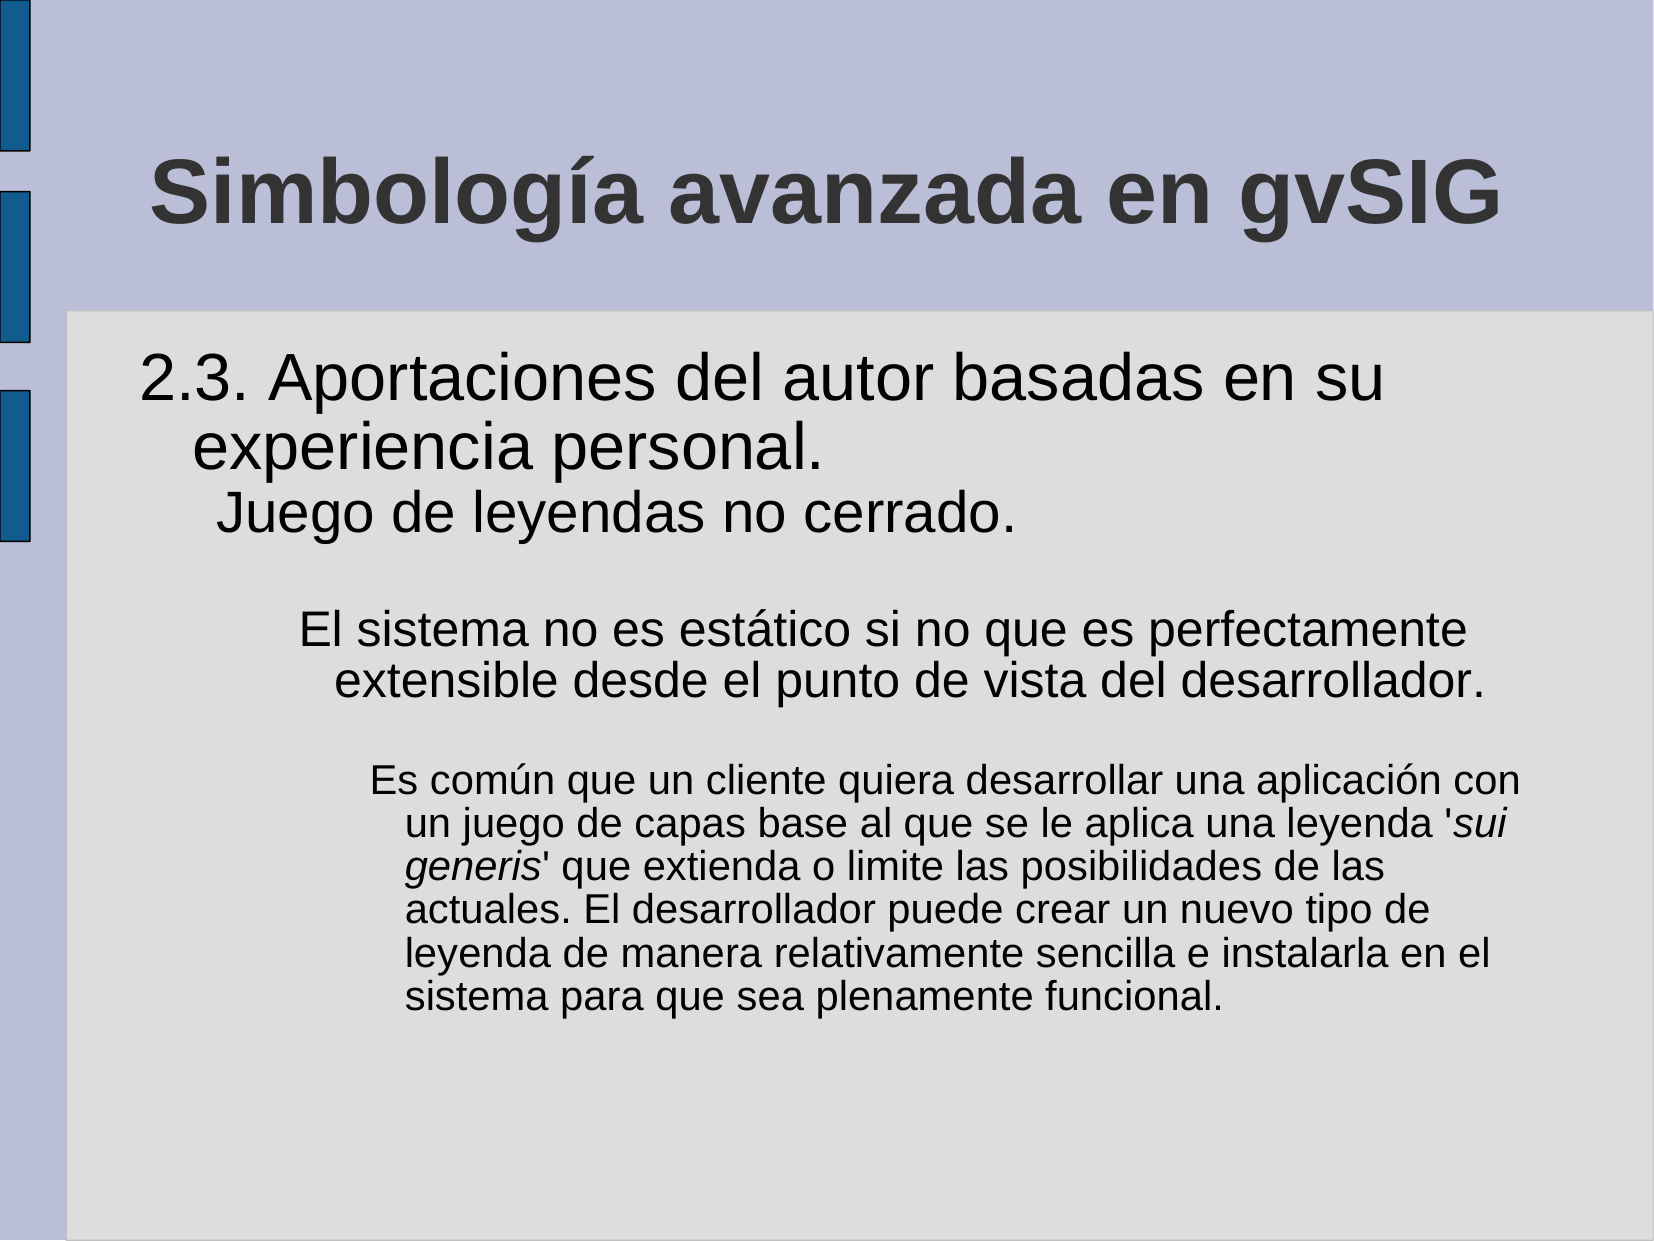

# Simbología avanzada en gvSIG
2.3. Aportaciones del autor basadas en su experiencia personal.
Juego de leyendas no cerrado.
El sistema no es estático si no que es perfectamente extensible desde el punto de vista del desarrollador.
Es común que un cliente quiera desarrollar una aplicación con un juego de capas base al que se le aplica una leyenda 'sui generis' que extienda o limite las posibilidades de las actuales. El desarrollador puede crear un nuevo tipo de leyenda de manera relativamente sencilla e instalarla en el sistema para que sea plenamente funcional.